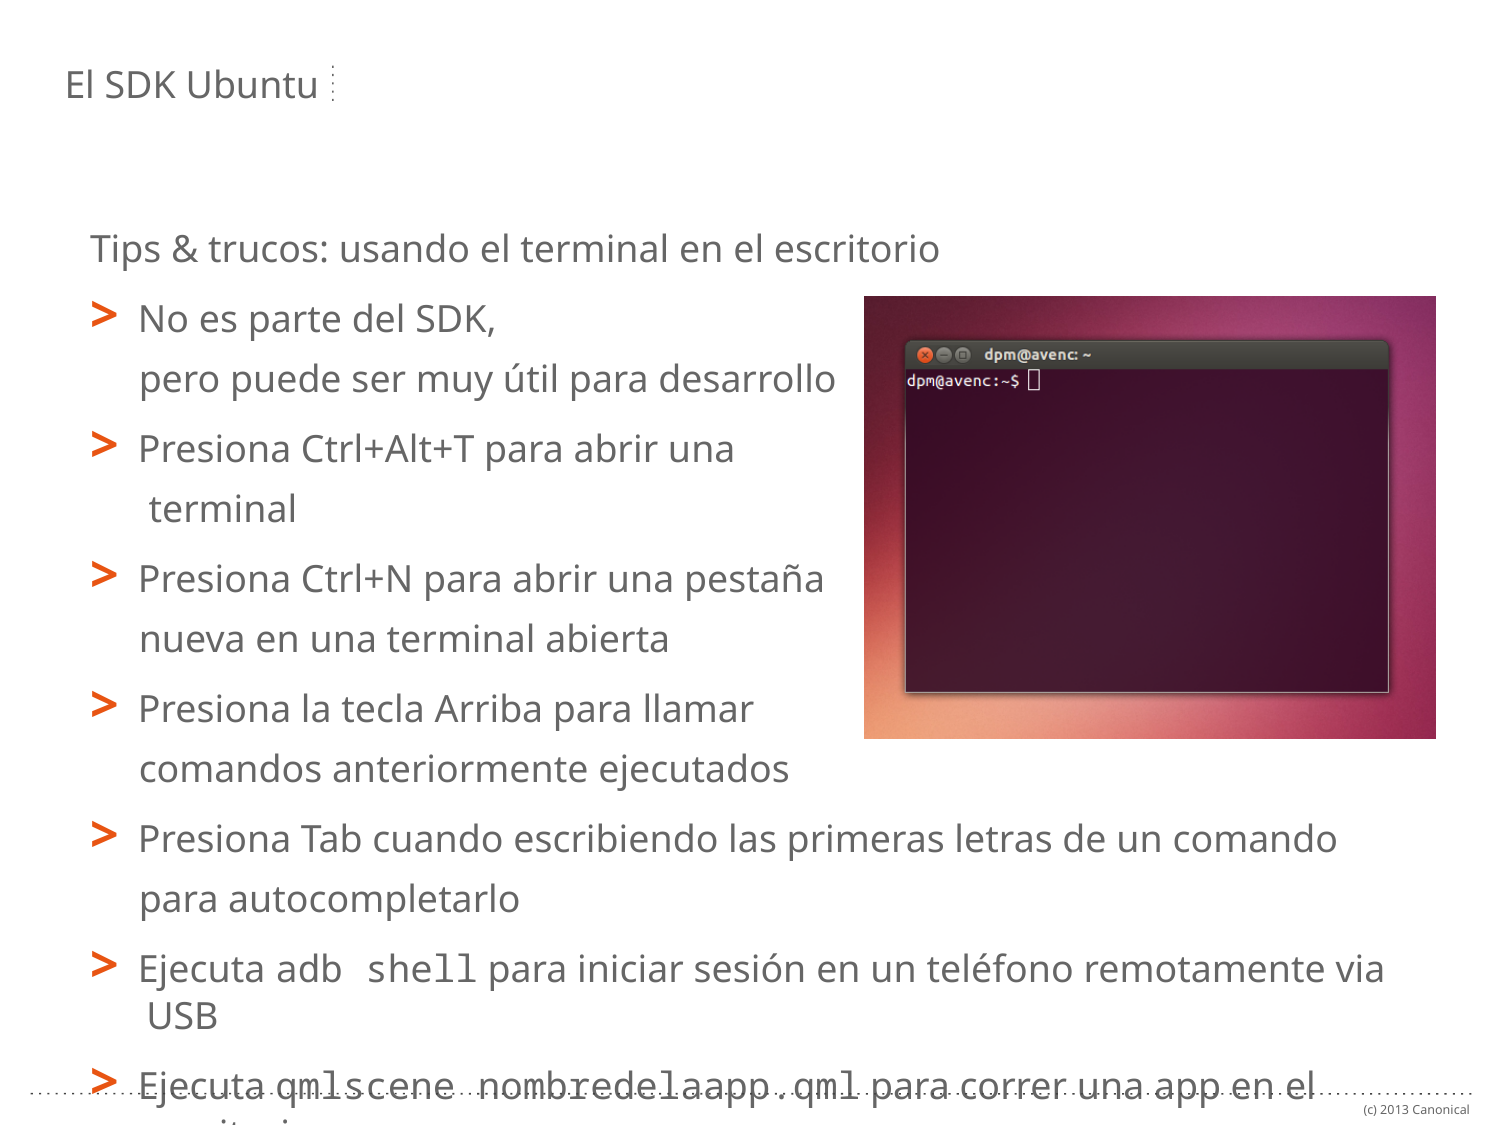

El SDK Ubuntu
# Tips & trucos: usando el terminal en el escritorio
> No es parte del SDK,
 pero puede ser muy útil para desarrollo
> Presiona Ctrl+Alt+T para abrir una
 terminal
> Presiona Ctrl+N para abrir una pestaña
 nueva en una terminal abierta
> Presiona la tecla Arriba para llamar
 comandos anteriormente ejecutados
> Presiona Tab cuando escribiendo las primeras letras de un comando
 para autocompletarlo
> Ejecuta adb shell para iniciar sesión en un teléfono remotamente via USB
> Ejecuta qmlscene nombredelaapp.qml para correr una app en el escritorio
(c) 2013 Canonical